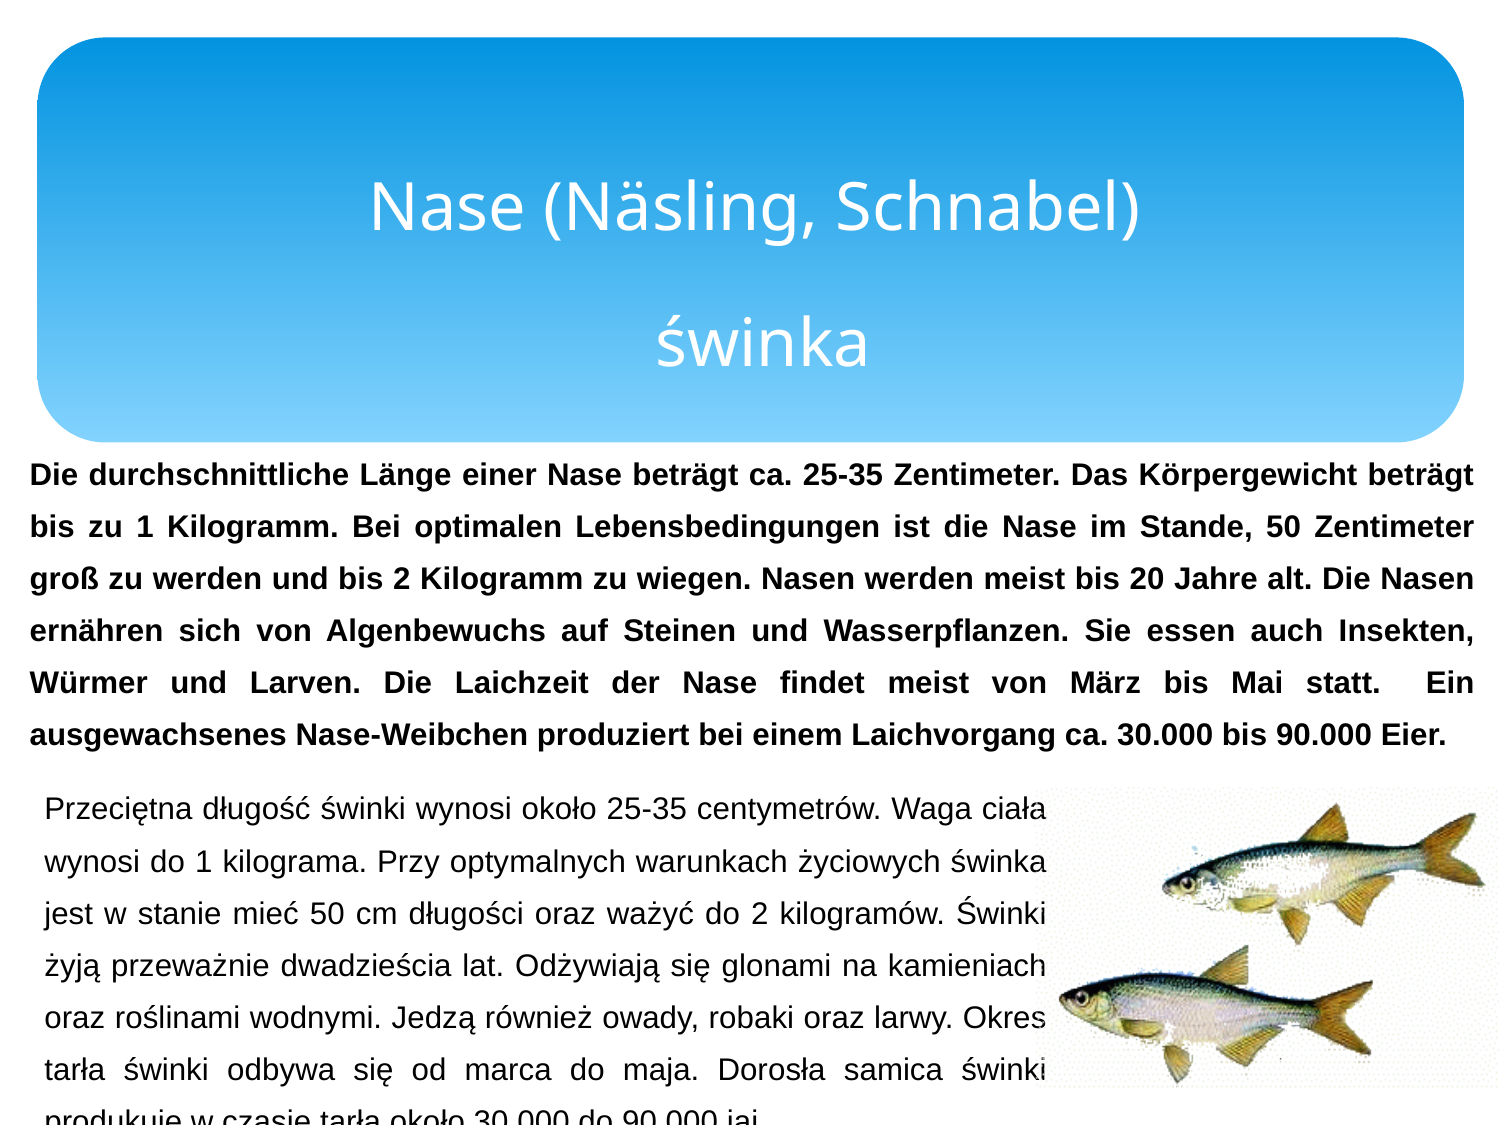

# Nase (Näsling, Schnabel) świnka
Die durchschnittliche Länge einer Nase beträgt ca. 25-35 Zentimeter. Das Körpergewicht beträgt bis zu 1 Kilogramm. Bei optimalen Lebensbedingungen ist die Nase im Stande, 50 Zentimeter groß zu werden und bis 2 Kilogramm zu wiegen. Nasen werden meist bis 20 Jahre alt. Die Nasen ernähren sich von Algenbewuchs auf Steinen und Wasserpflanzen. Sie essen auch Insekten, Würmer und Larven. Die Laichzeit der Nase findet meist von März bis Mai statt. Ein ausgewachsenes Nase-Weibchen produziert bei einem Laichvorgang ca. 30.000 bis 90.000 Eier.
Przeciętna długość świnki wynosi około 25-35 centymetrów. Waga ciała wynosi do 1 kilograma. Przy optymalnych warunkach życiowych świnka jest w stanie mieć 50 cm długości oraz ważyć do 2 kilogramów. Świnki żyją przeważnie dwadzieścia lat. Odżywiają się glonami na kamieniach oraz roślinami wodnymi. Jedzą również owady, robaki oraz larwy. Okres tarła świnki odbywa się od marca do maja. Dorosła samica świnki produkuje w czasie tarła około 30.000 do 90.000 jaj.